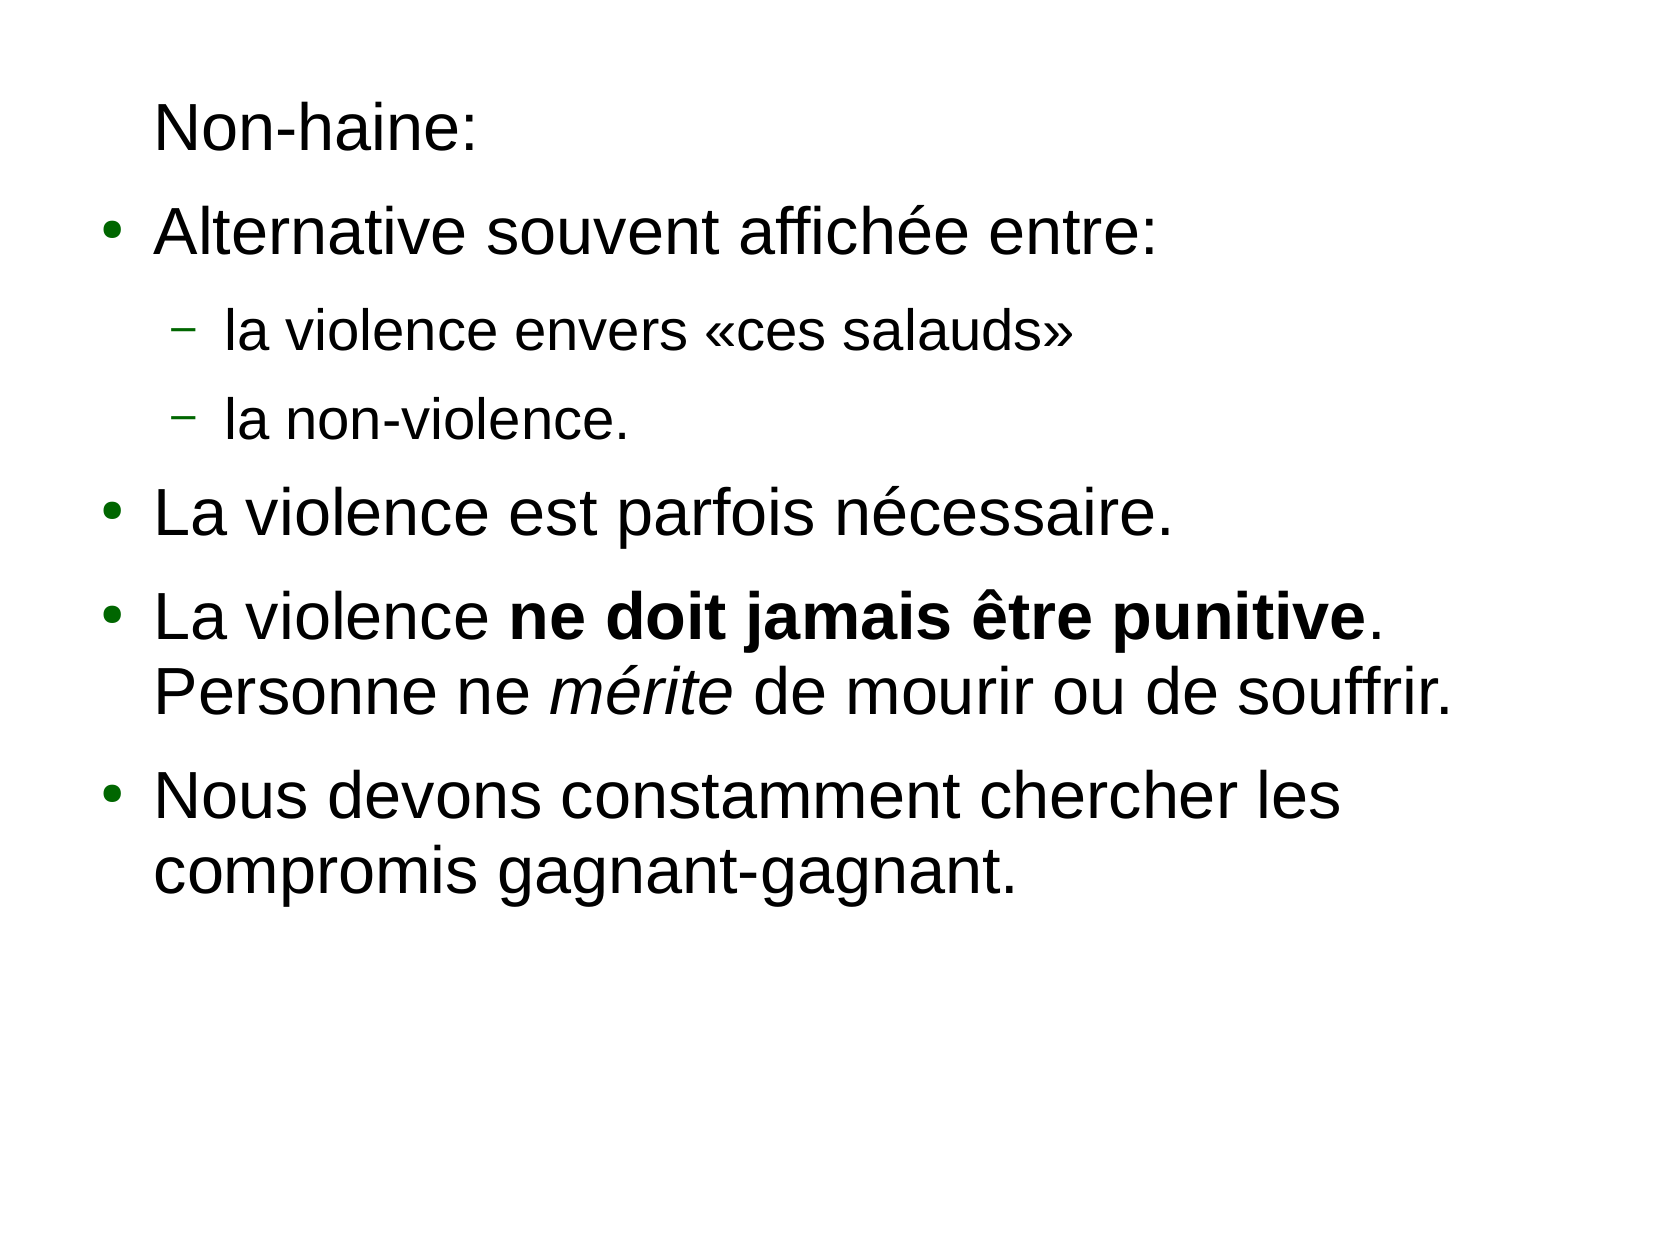

# Non-haine:
Alternative souvent affichée entre:
la violence envers «ces salauds»
la non-violence.
La violence est parfois nécessaire.
La violence ne doit jamais être punitive.
Personne ne mérite de mourir ou de souffrir.
Nous devons constamment chercher les compromis gagnant-gagnant.